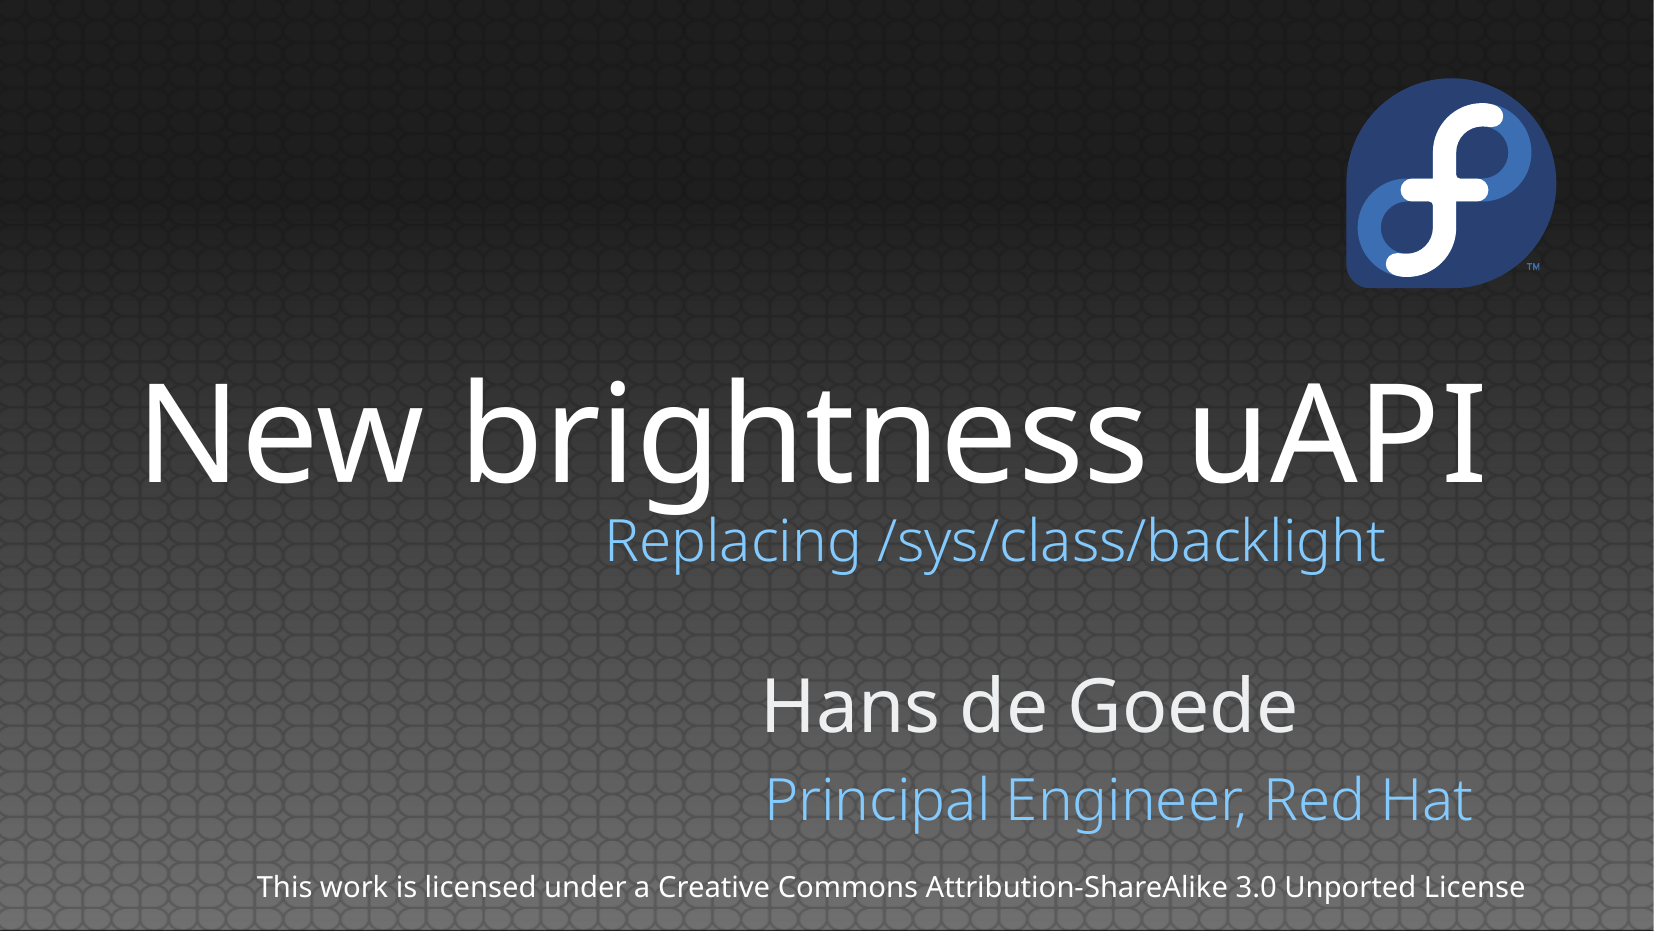

New brightness uAPI
Replacing /sys/class/backlight
Hans de Goede
Principal Engineer, Red Hat
This work is licensed under a Creative Commons Attribution-ShareAlike 3.0 Unported License